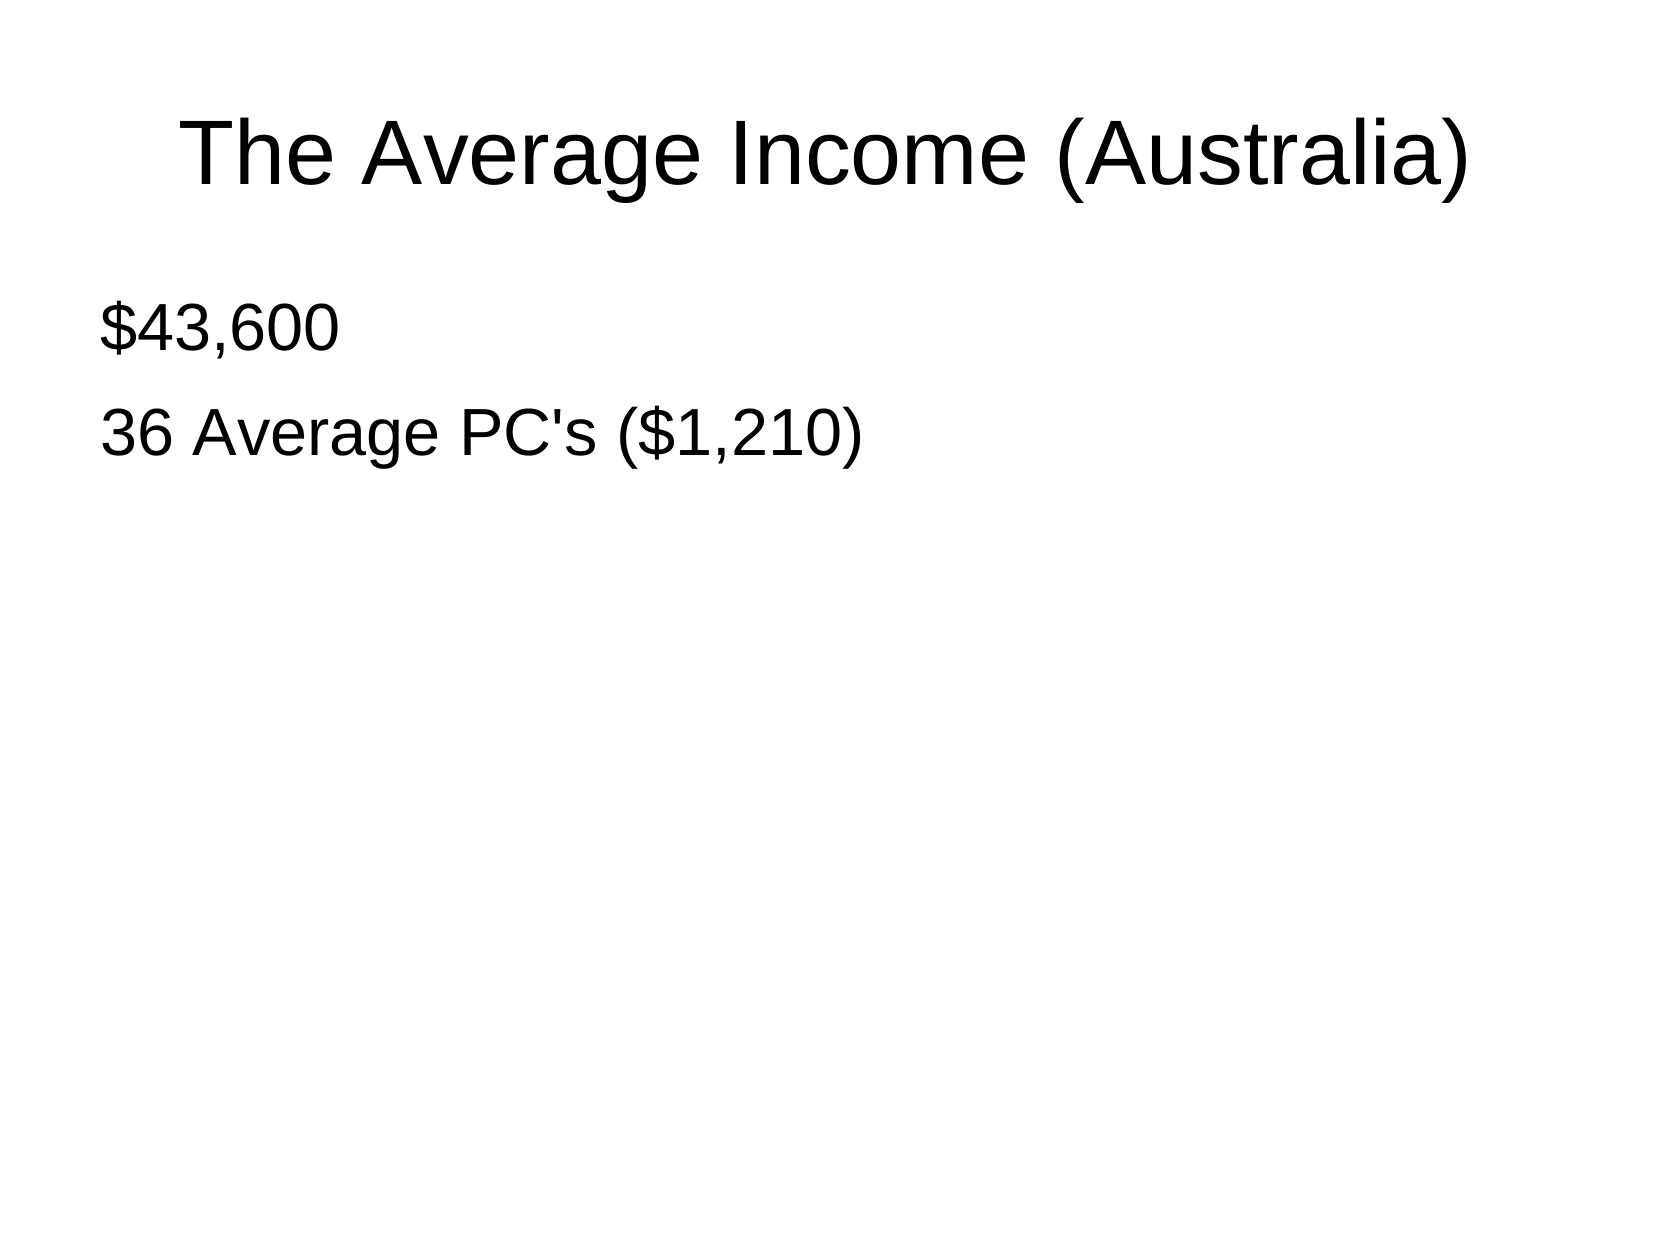

# The Average Income (Australia)
$43,600
36 Average PC's ($1,210)